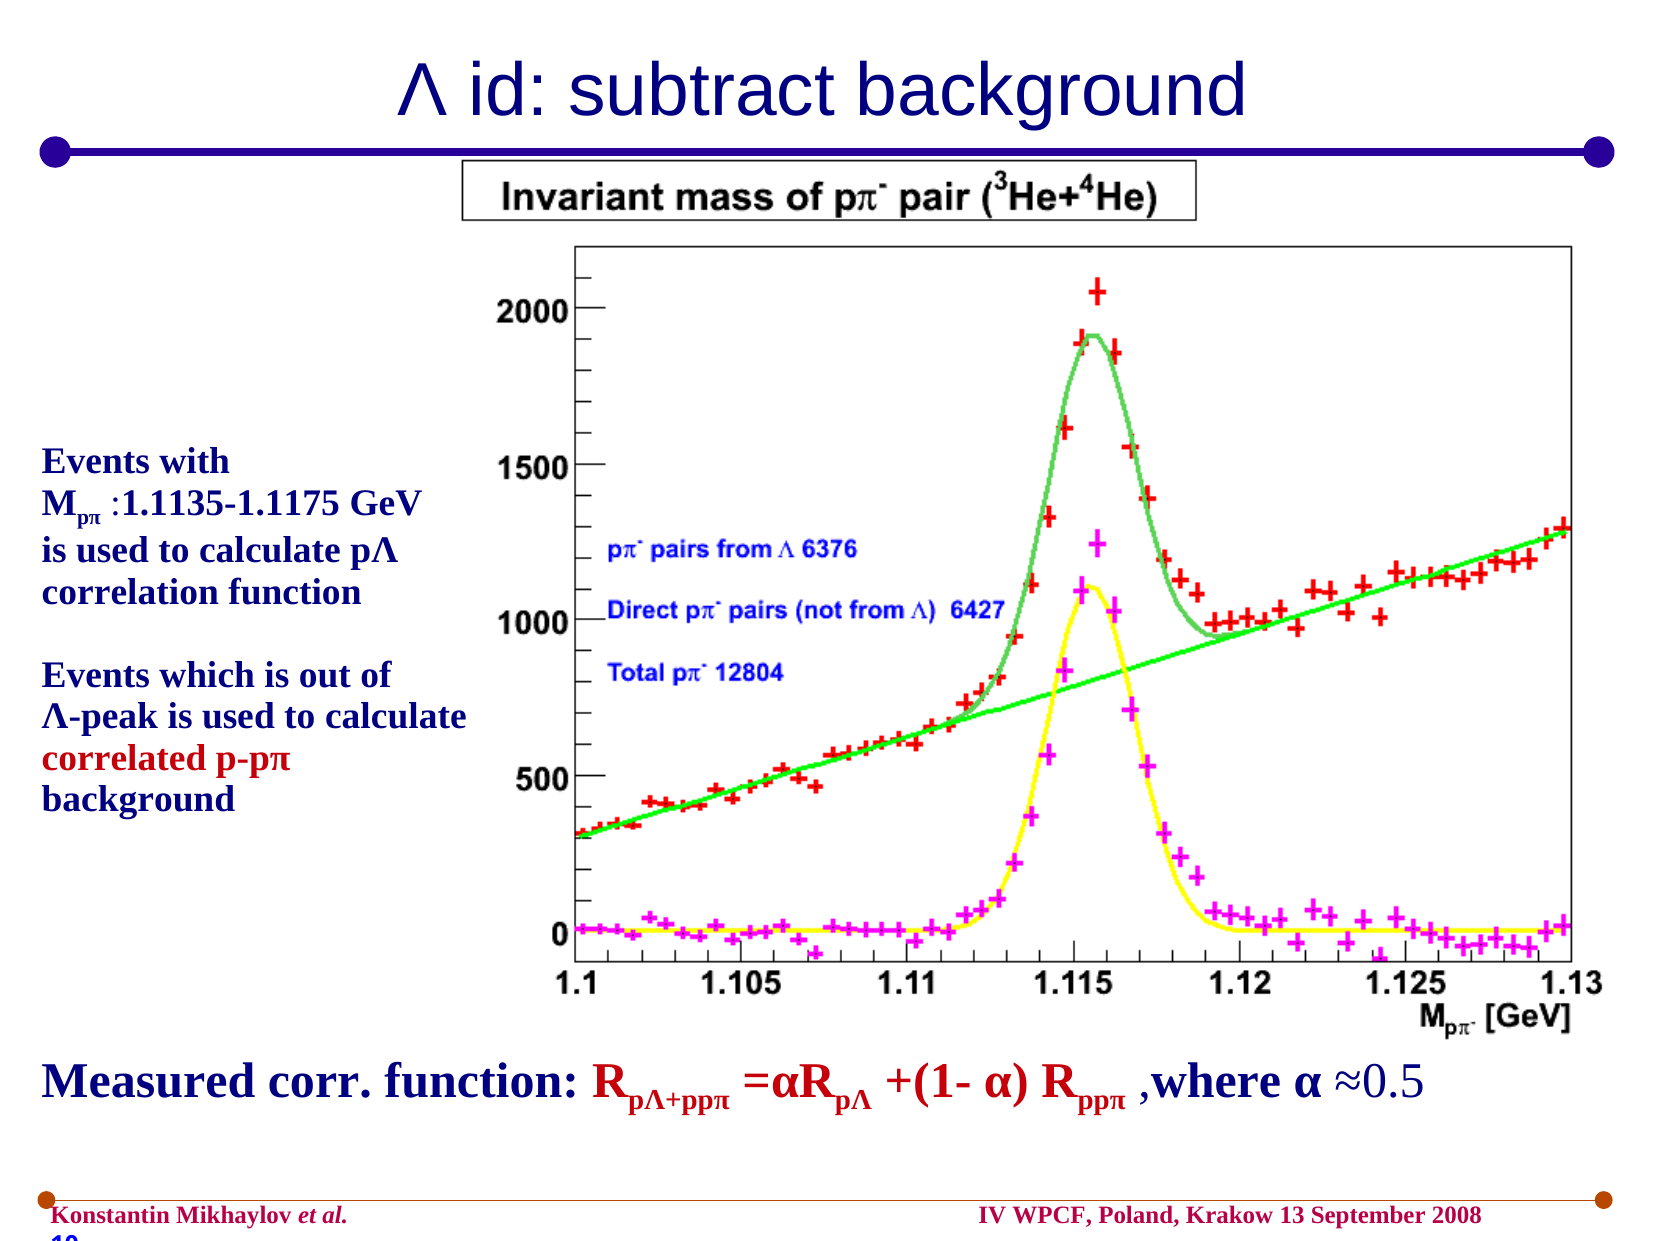

Λ id: subtract background
Events with
Mpπ :1.1135-1.1175 GeV
is used to calculate pΛ correlation function
Events which is out of
Λ-peak is used to calculate correlated p-pπ background
Measured corr. function: RpΛ+ppπ =αRpΛ +(1- α) Rppπ ,where α ≈0.5
Konstantin Mikhaylov et al. IV WPCF, Poland, Krakow 13 September 2008